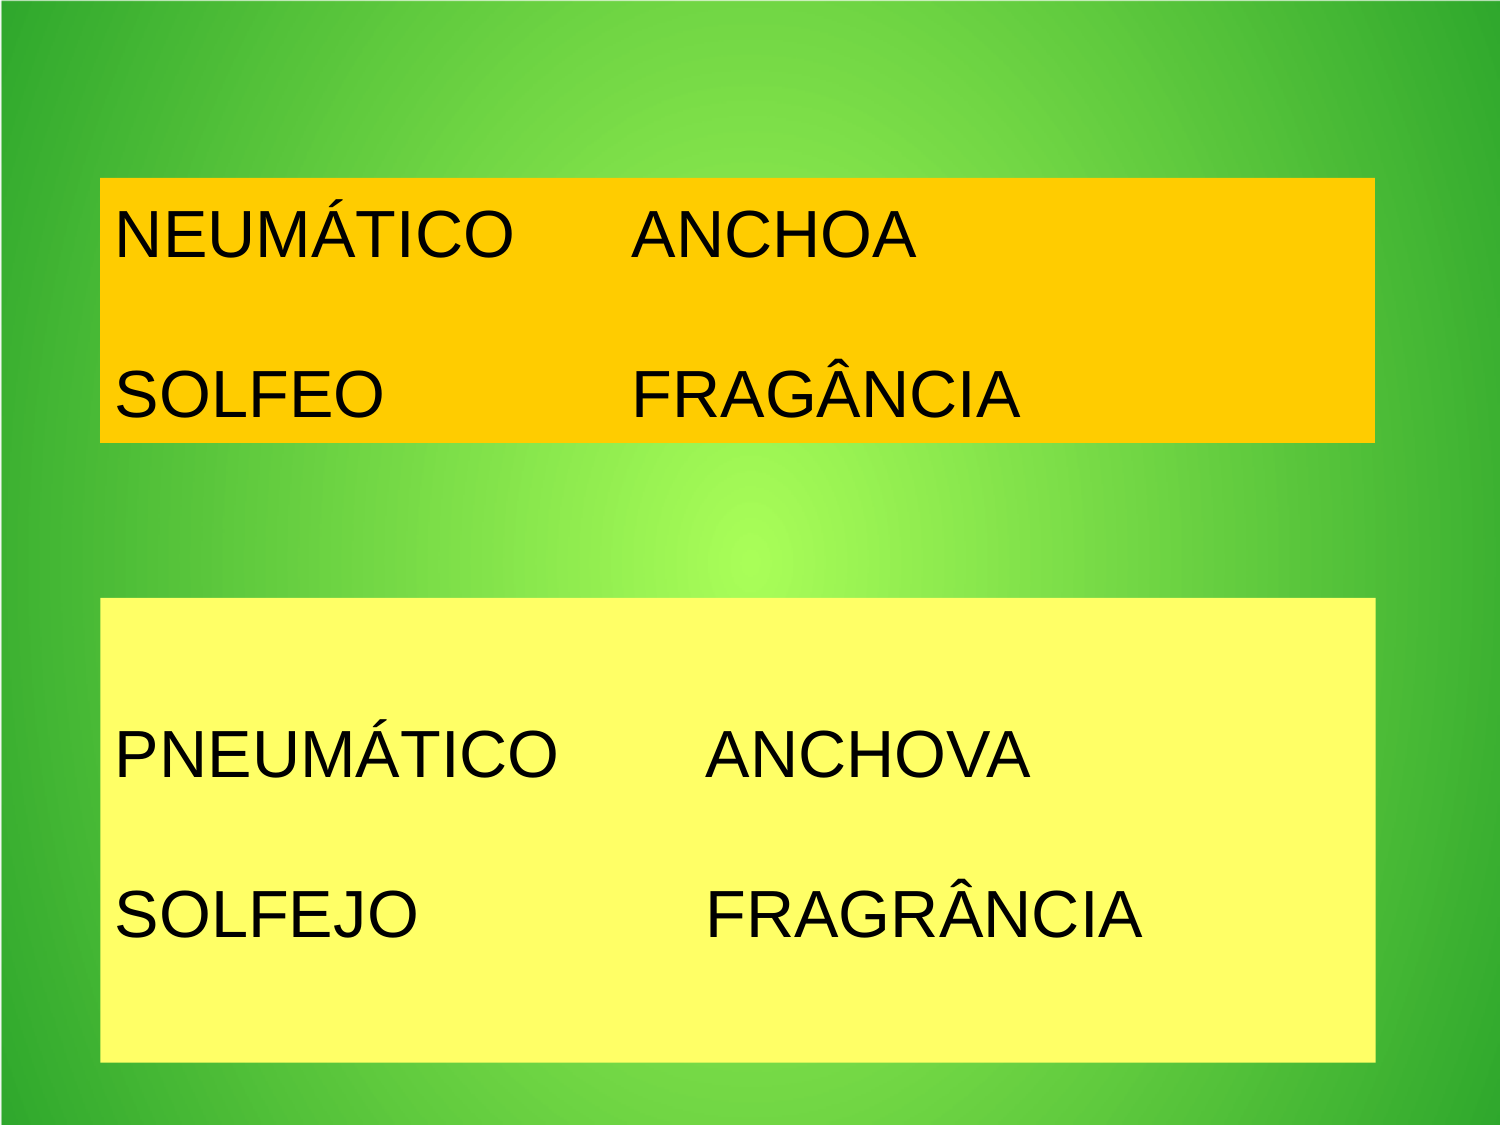

NEUMÁTICO		ANCHOA
SOLFEO				FRAGÂNCIA
PNEUMÁTICO		ANCHOVA
SOLFEJO				FRAGRÂNCIA